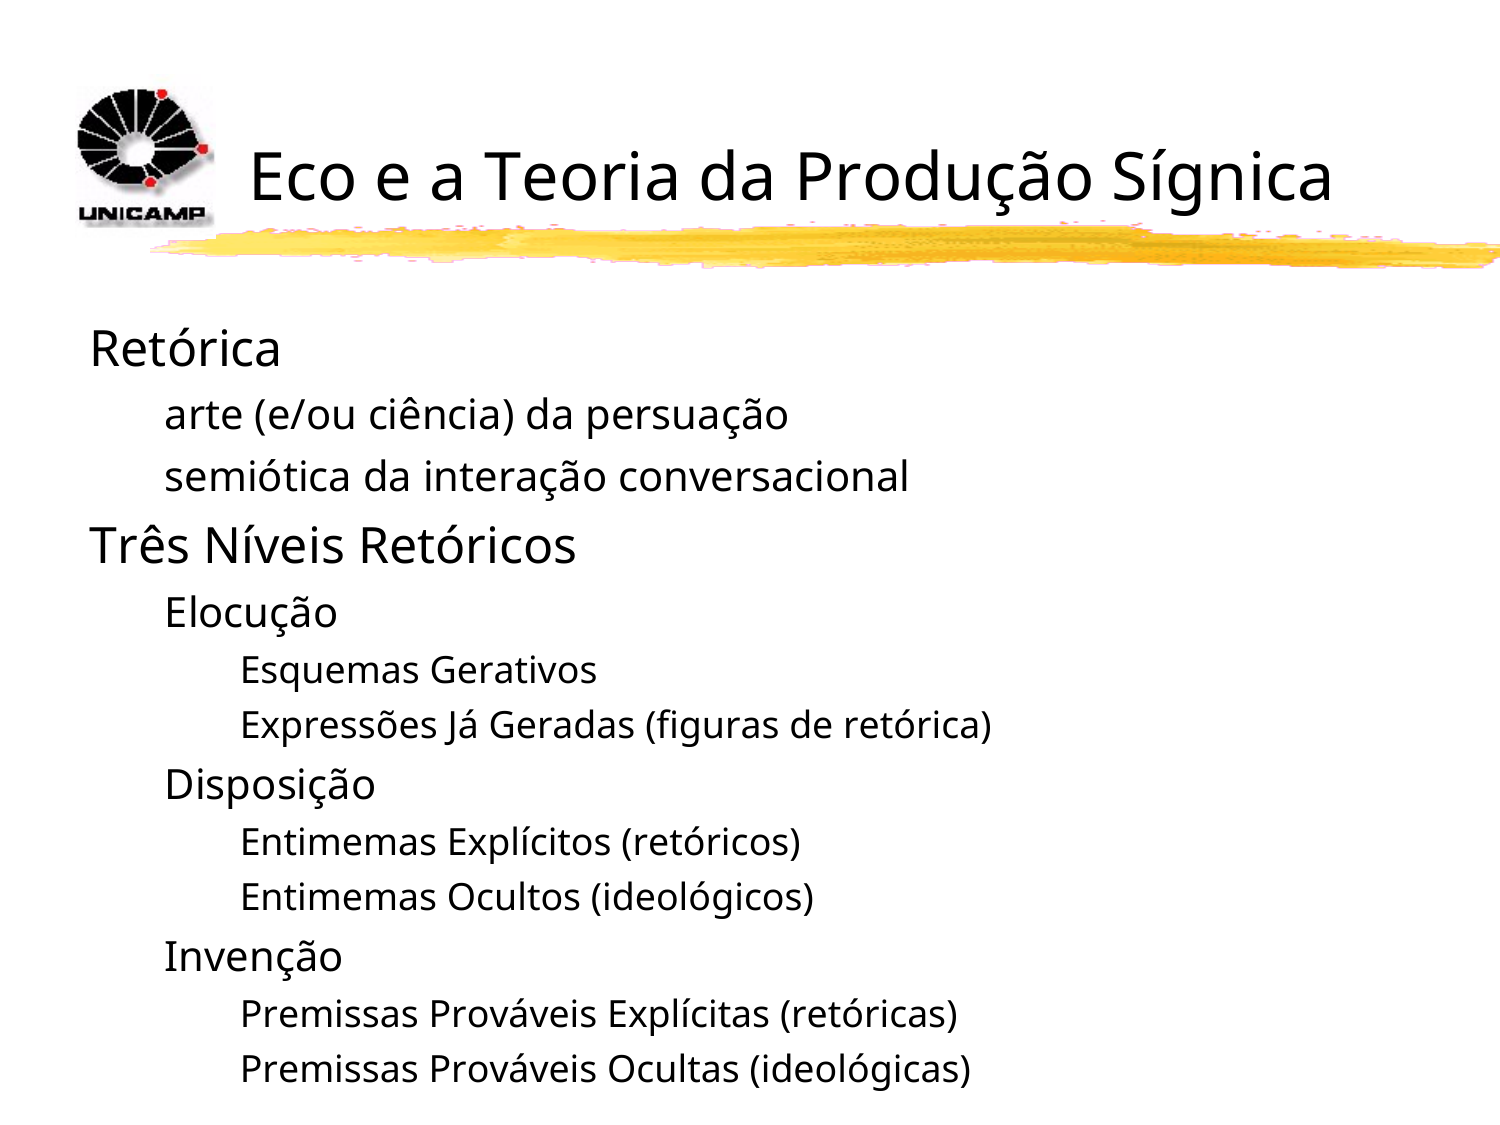

# Eco e a Teoria da Produção Sígnica
Retórica
arte (e/ou ciência) da persuação
semiótica da interação conversacional
Três Níveis Retóricos
Elocução
Esquemas Gerativos
Expressões Já Geradas (figuras de retórica)
Disposição
Entimemas Explícitos (retóricos)
Entimemas Ocultos (ideológicos)
Invenção
Premissas Prováveis Explícitas (retóricas)
Premissas Prováveis Ocultas (ideológicas)